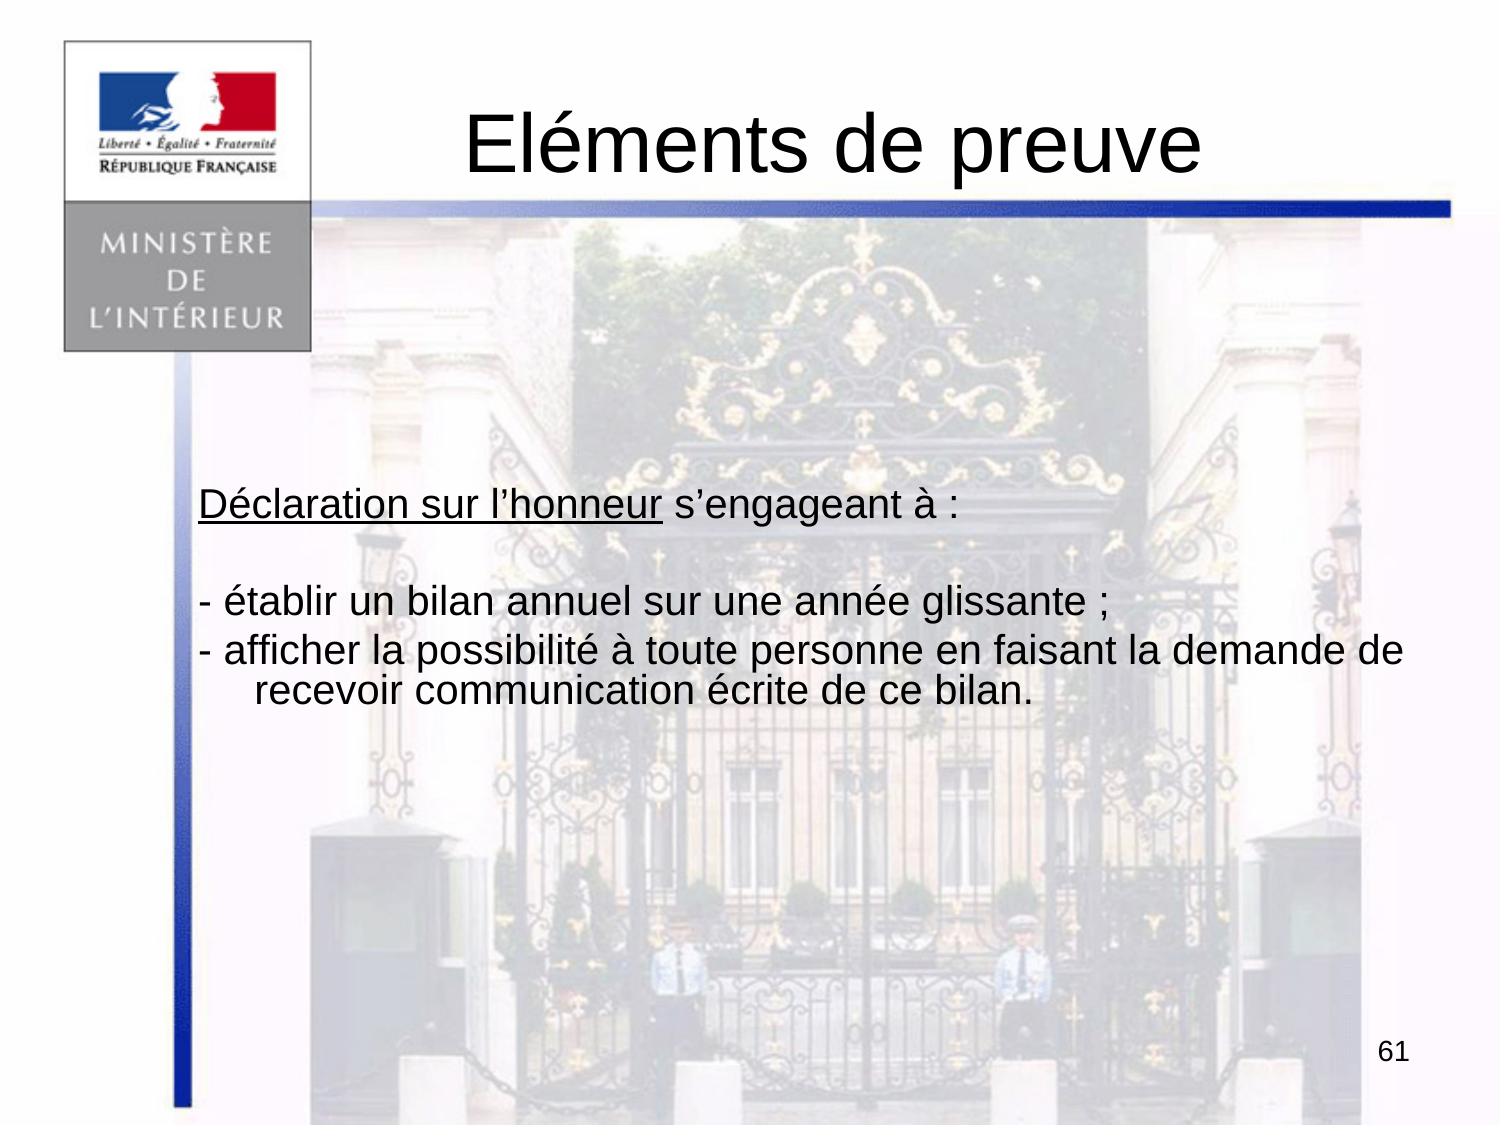

# Eléments de preuve
Déclaration sur l’honneur s’engageant à :
- établir un bilan annuel sur une année glissante ;
- afficher la possibilité à toute personne en faisant la demande de recevoir communication écrite de ce bilan.